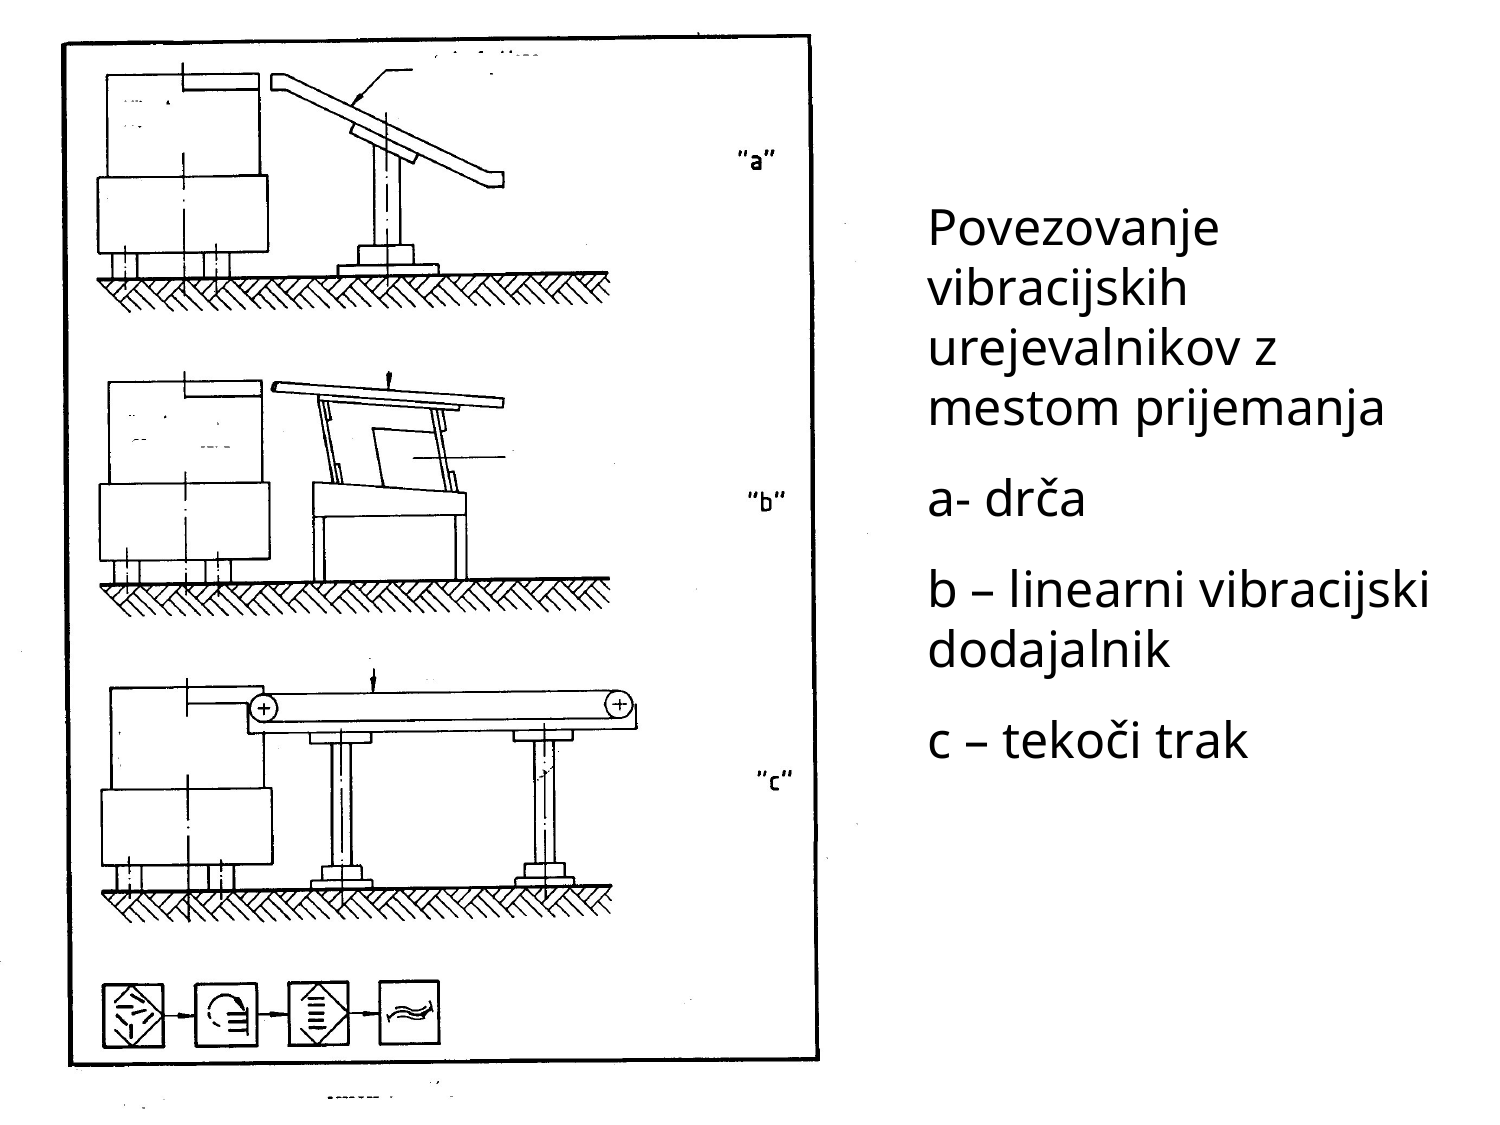

Povezovanje vibracijskih urejevalnikov z mestom prijemanja
a- drča
b – linearni vibracijski dodajalnik
c – tekoči trak